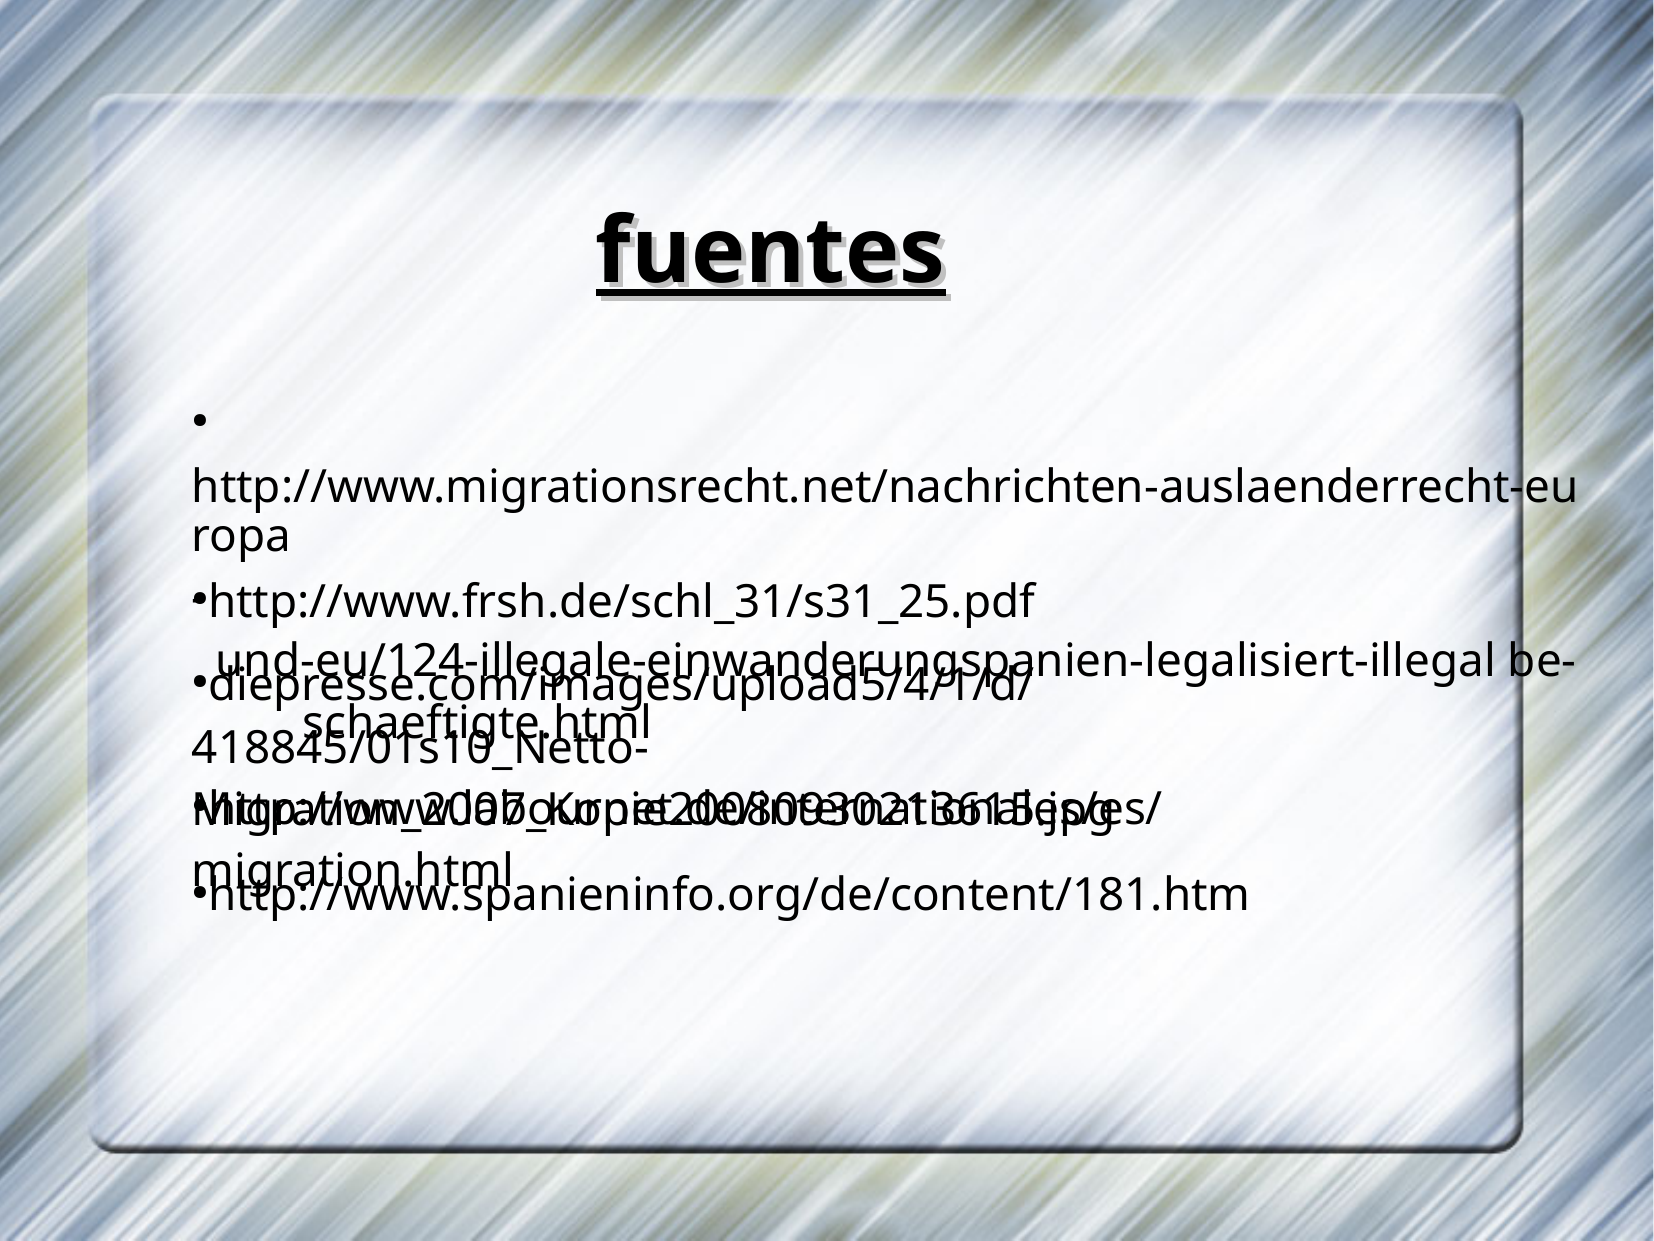

fuentes
 http://www.migrationsrecht.net/nachrichten-auslaenderrecht-europa-
 und-eu/124-illegale-einwanderungspanien-legalisiert-illegal be-	 schaeftigte.html
http://www.frsh.de/schl_31/s31_25.pdf
diepresse.com/images/upload5/4/1/d/418845/01s10_Netto-Migration_2007_Kopie20080930213615.jpg
http://www.labournet.de/internationales/es/migration.html
http://www.spanieninfo.org/de/content/181.htm